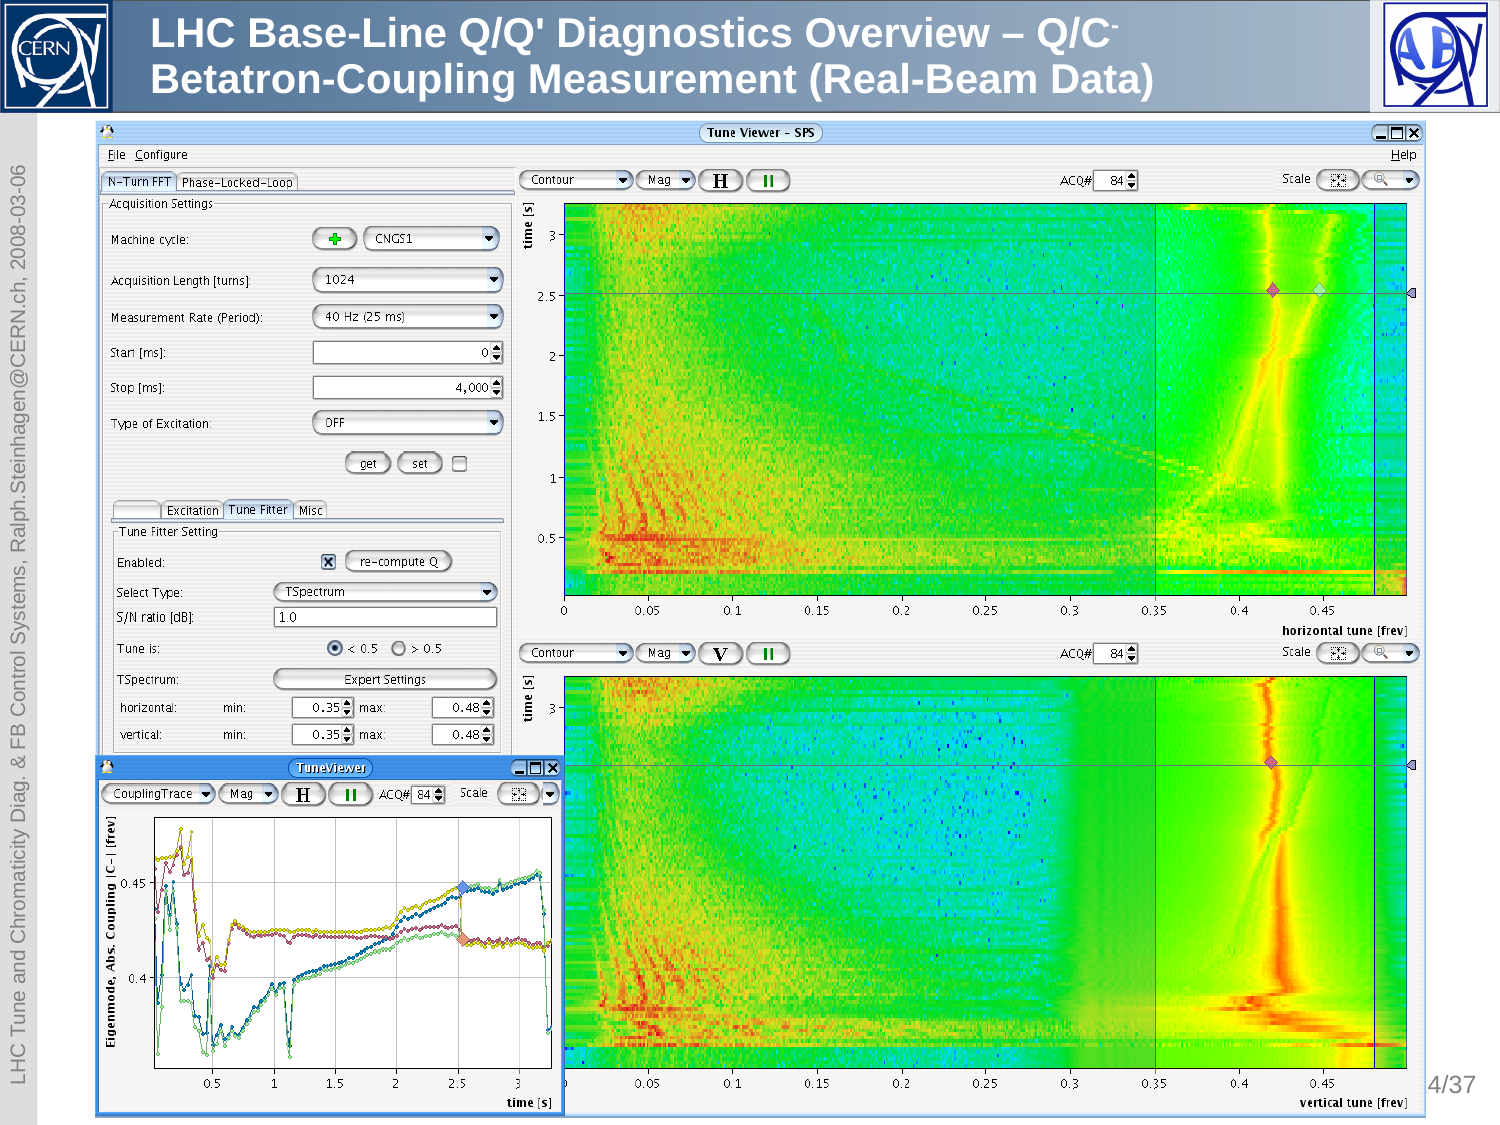

# LHC Base-Line Q/Q' Diagnostics Overview – Q/C- Betatron-Coupling Measurement (Real-Beam Data)